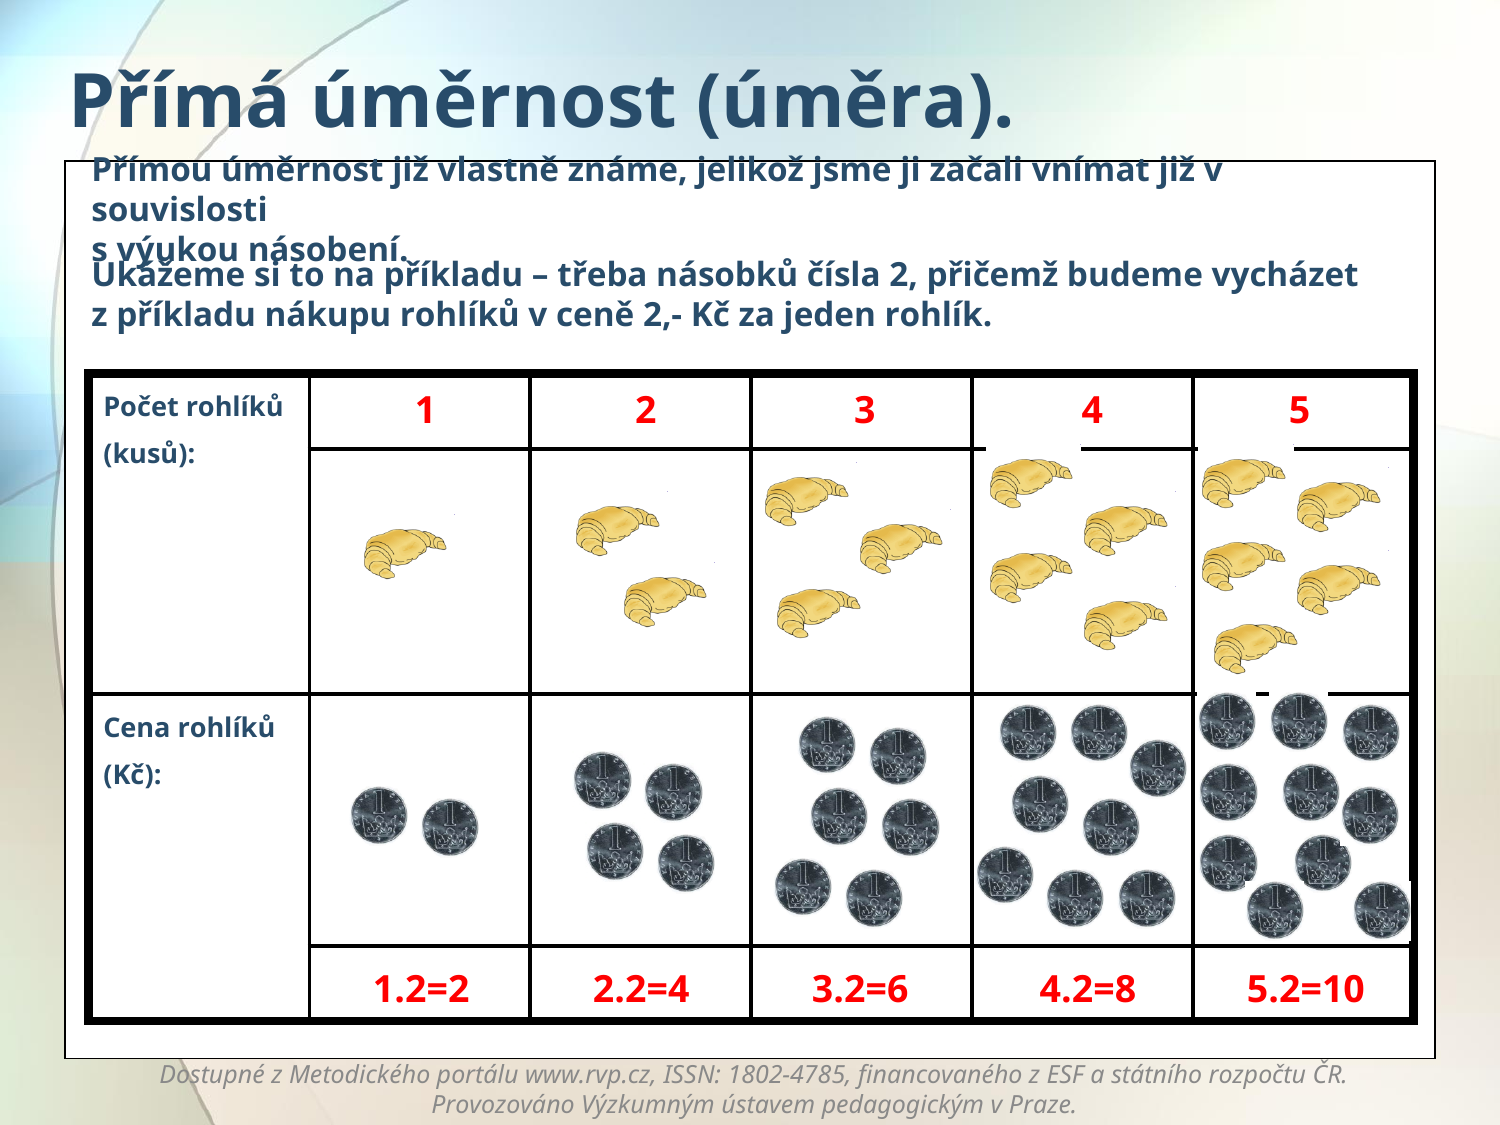

# Přímá úměrnost (úměra).
Přímou úměrnost již vlastně známe, jelikož jsme ji začali vnímat již v souvislosti
s výukou násobení.
Ukážeme si to na příkladu – třeba násobků čísla 2, přičemž budeme vycházet
z příkladu nákupu rohlíků v ceně 2,- Kč za jeden rohlík.
1
2
3
4
5
| Počet rohlíků (kusů): | | | | | |
| --- | --- | --- | --- | --- | --- |
| | | | | | |
| Cena rohlíků (Kč): | | | | | |
| | | | | | |
1.2=2
2.2=4
3.2=6
4.2=8
5.2=10